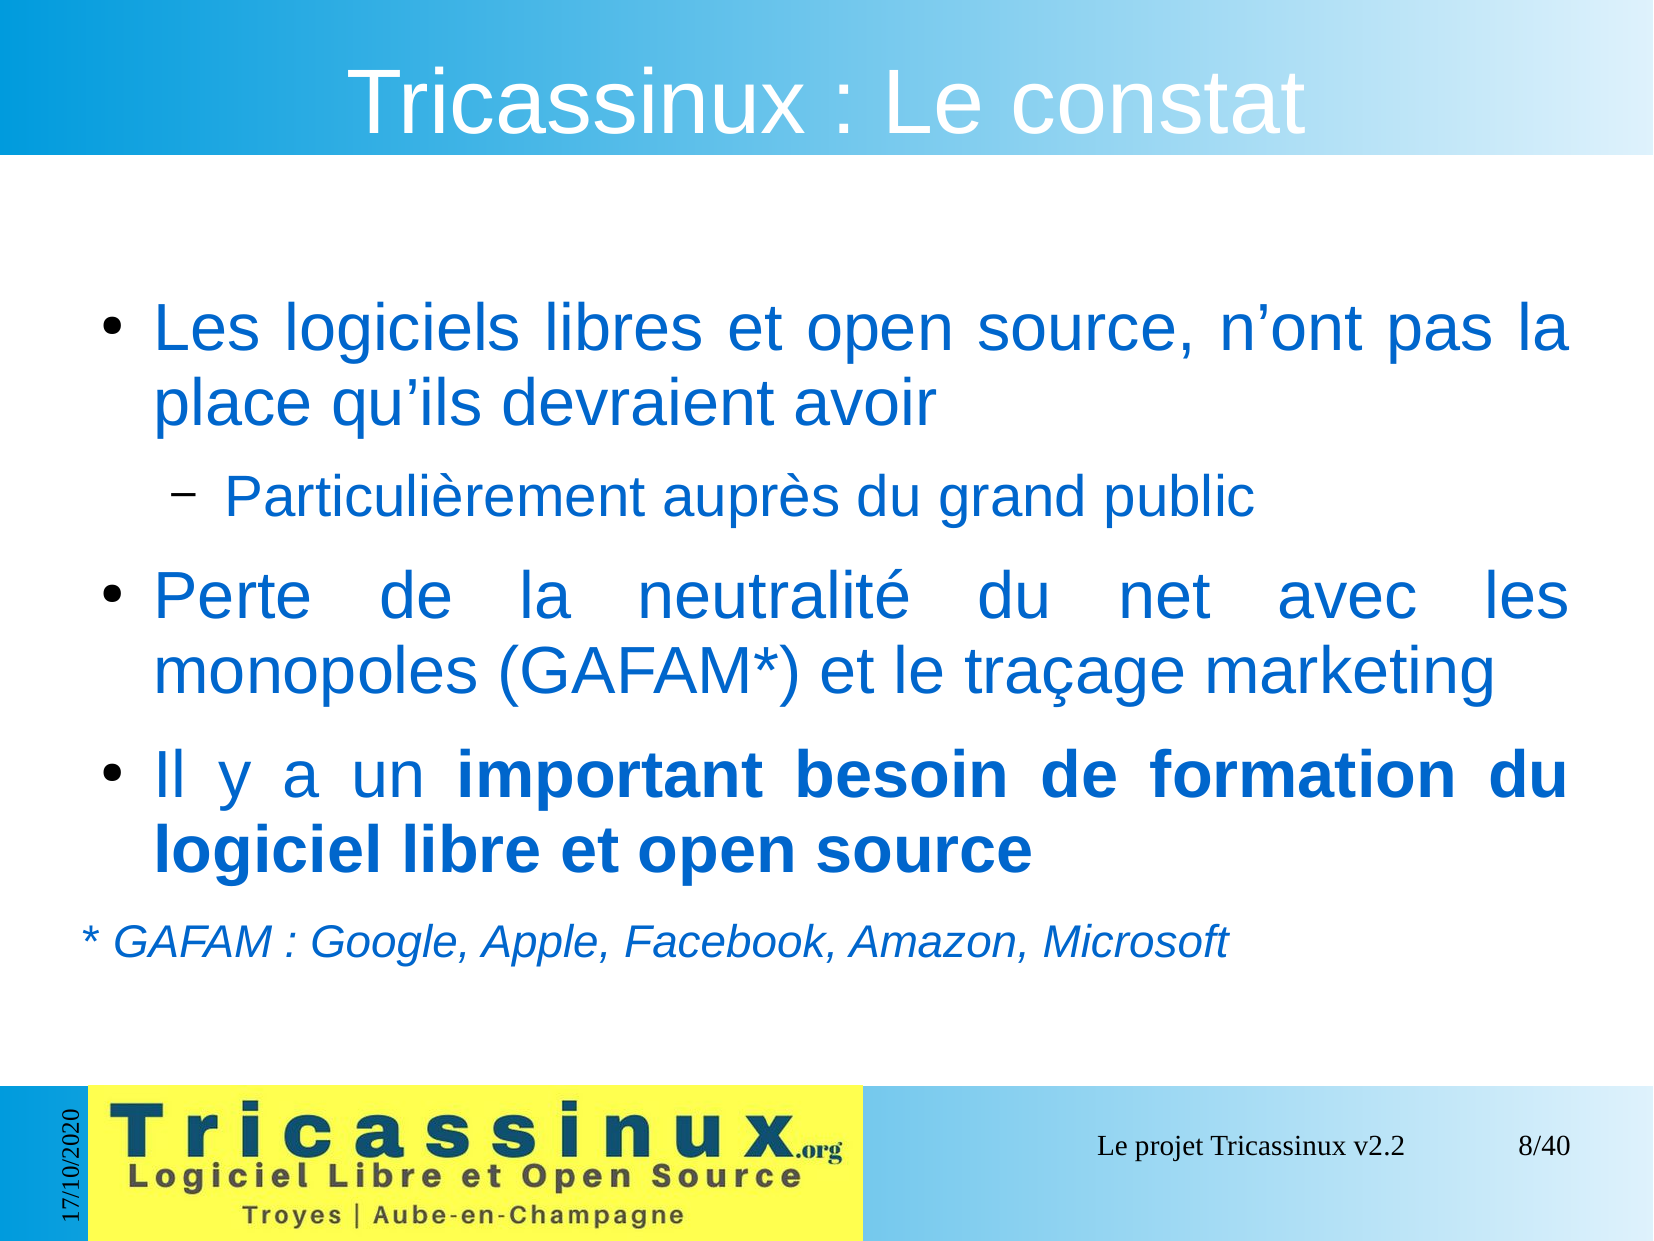

# Tricassinux : Le constat
Les logiciels libres et open source, n’ont pas la place qu’ils devraient avoir
Particulièrement auprès du grand public
Perte de la neutralité du net avec les monopoles (GAFAM*) et le traçage marketing
Il y a un important besoin de formation du logiciel libre et open source
* GAFAM : Google, Apple, Facebook, Amazon, Microsoft
17/10/2020
8